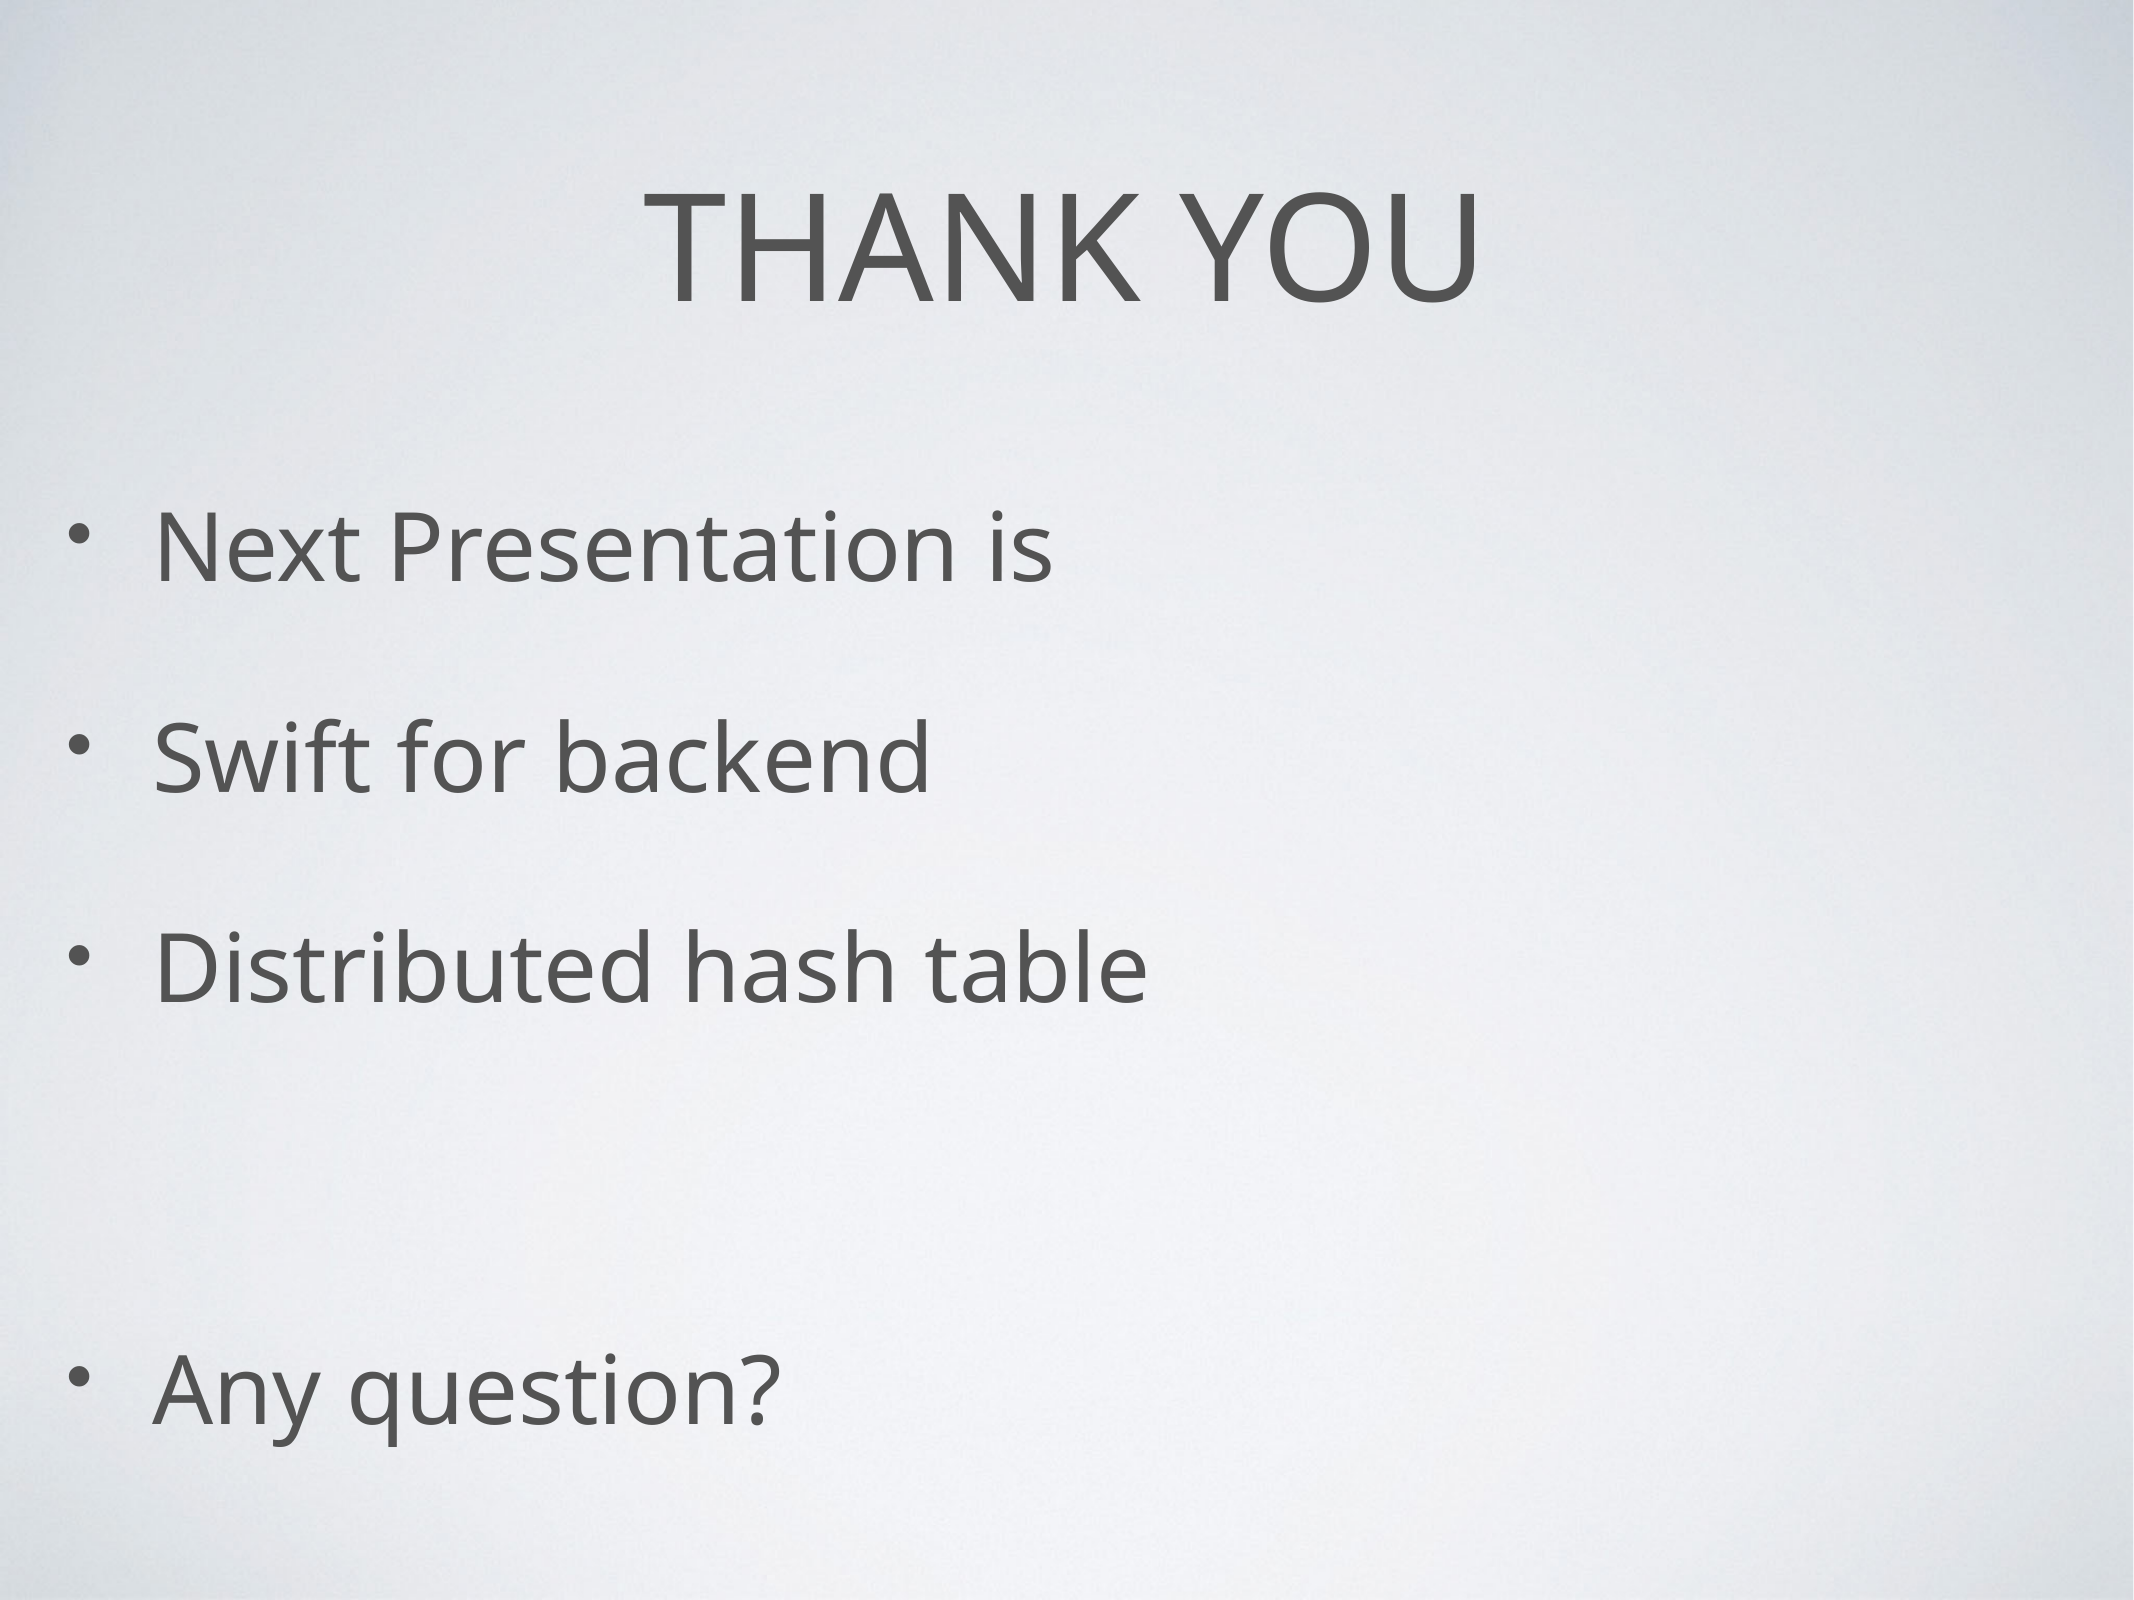

# Thank you
Next Presentation is
Swift for backend
Distributed hash table
Any question?